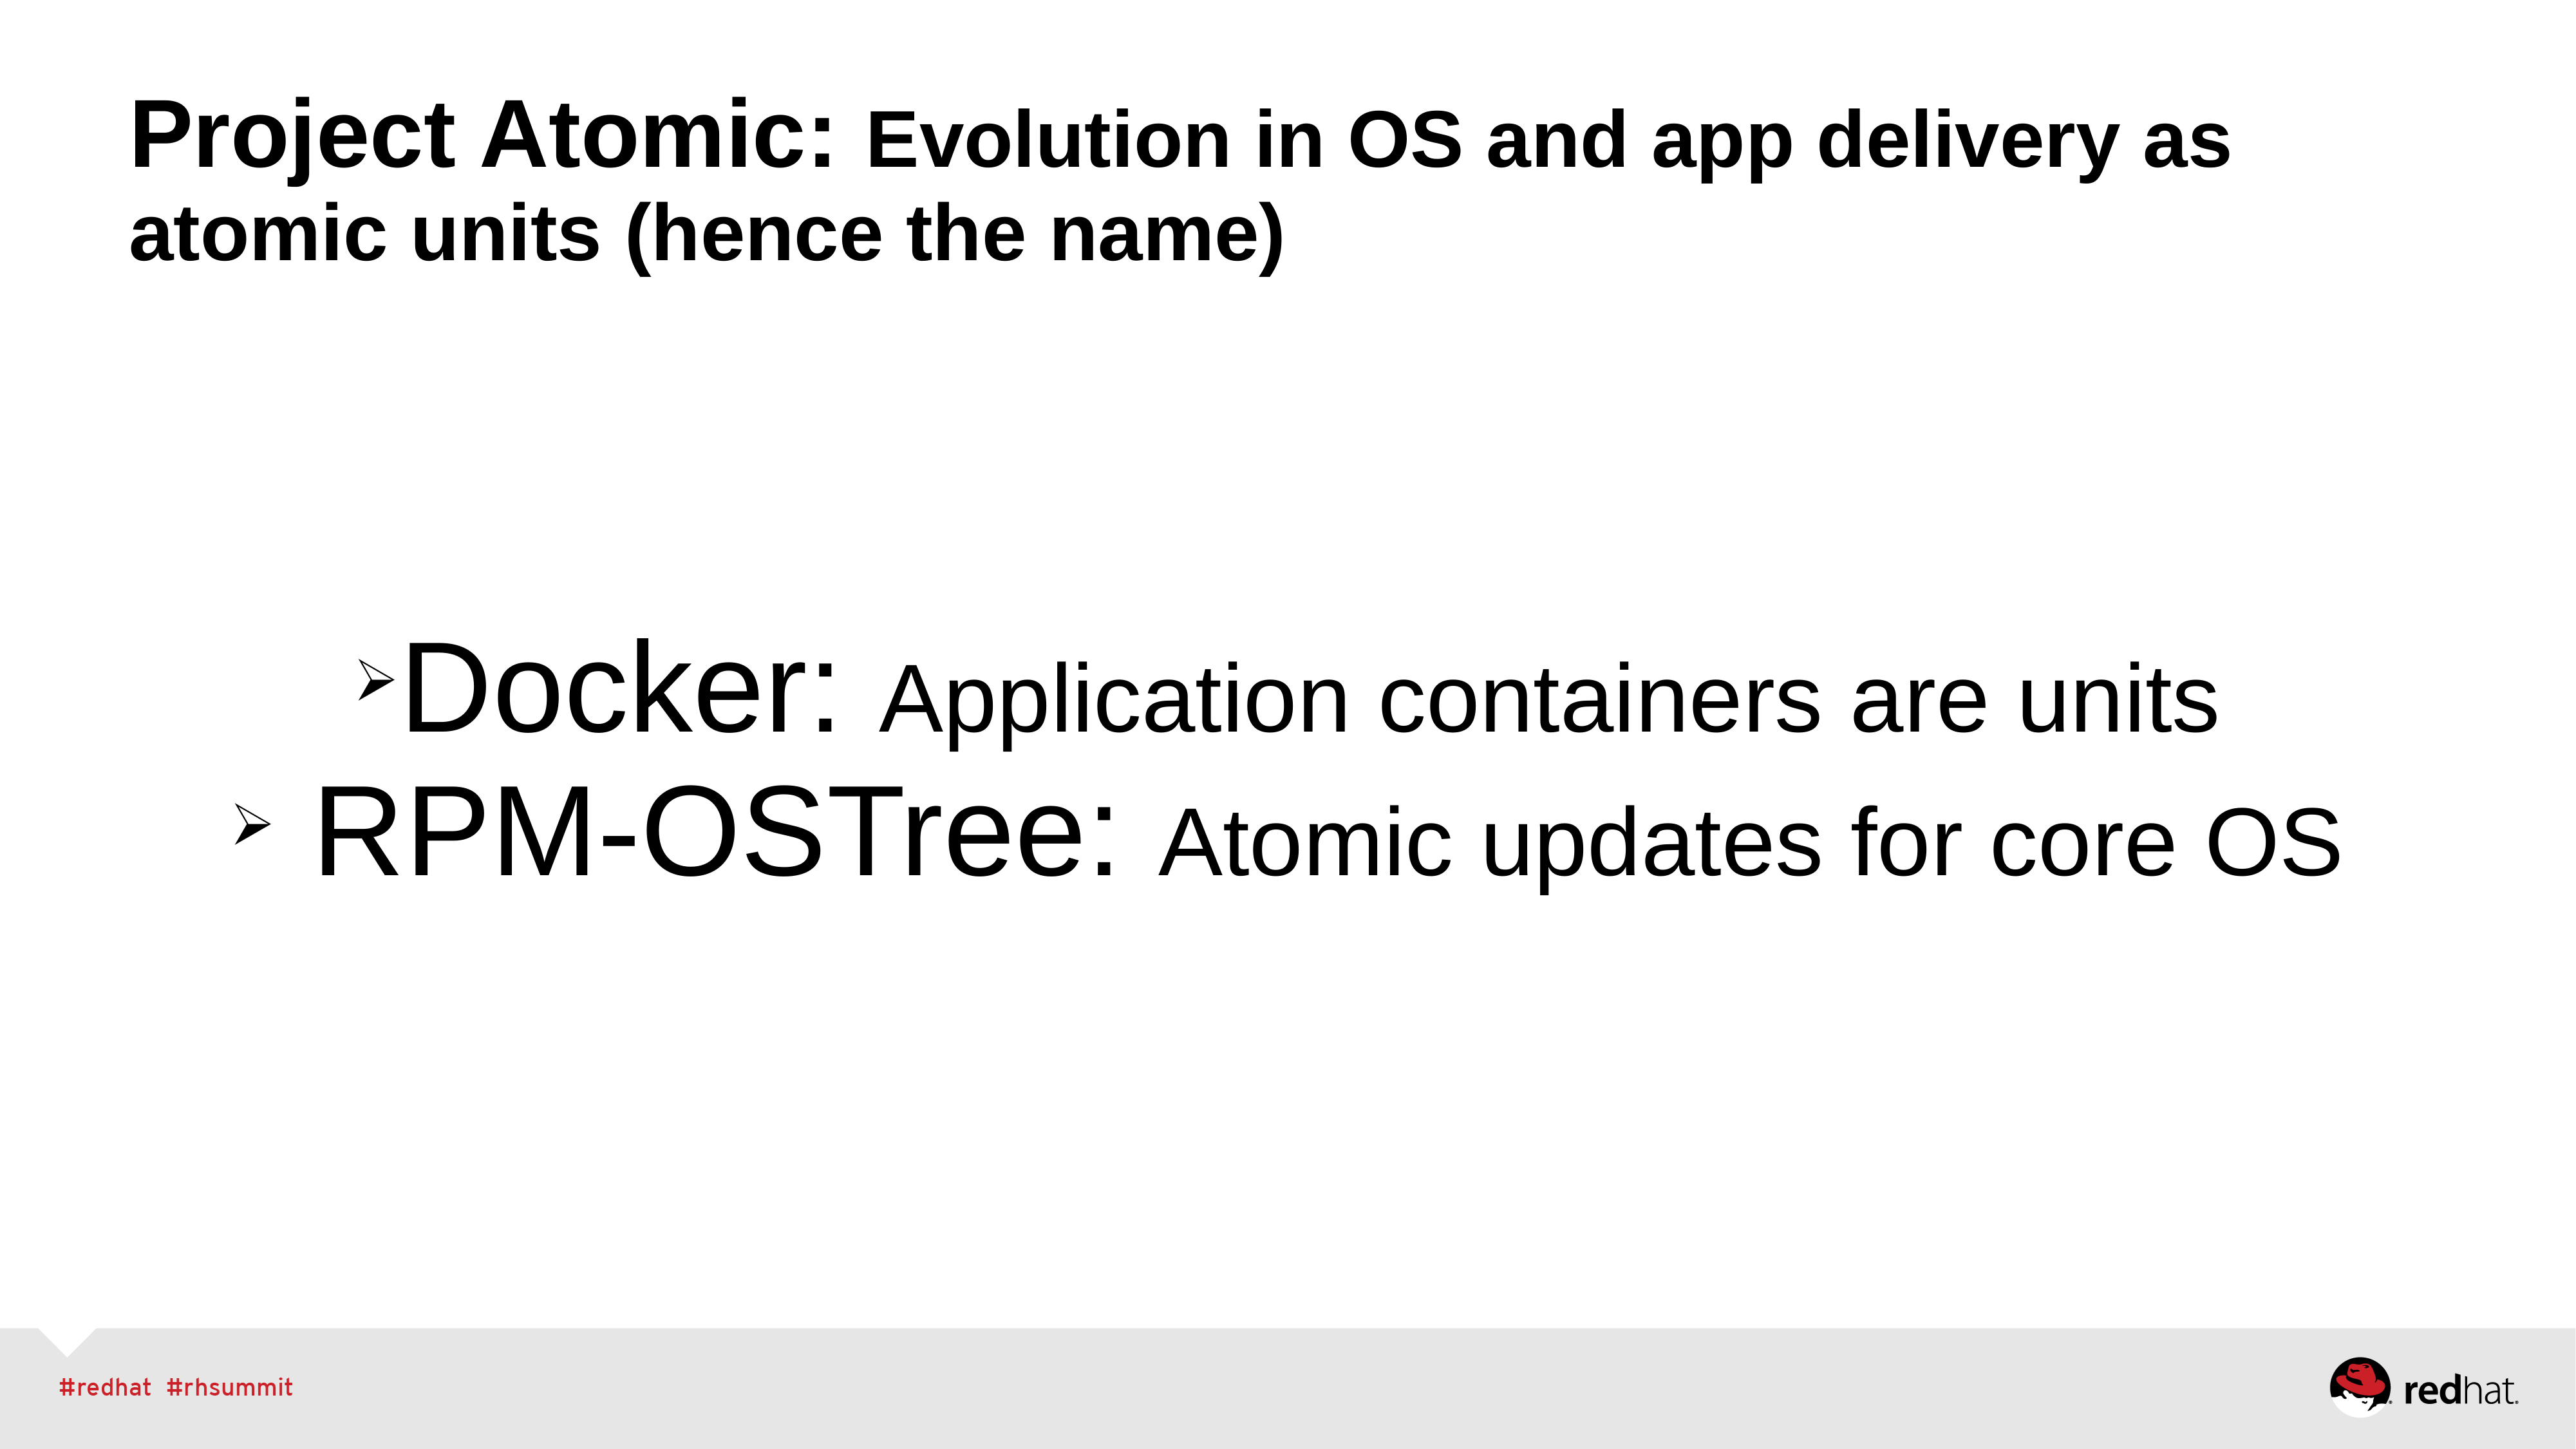

# Project Atomic: Evolution in OS and app delivery as atomic units (hence the name)
Docker: Application containers are units
 RPM-OSTree: Atomic updates for core OS